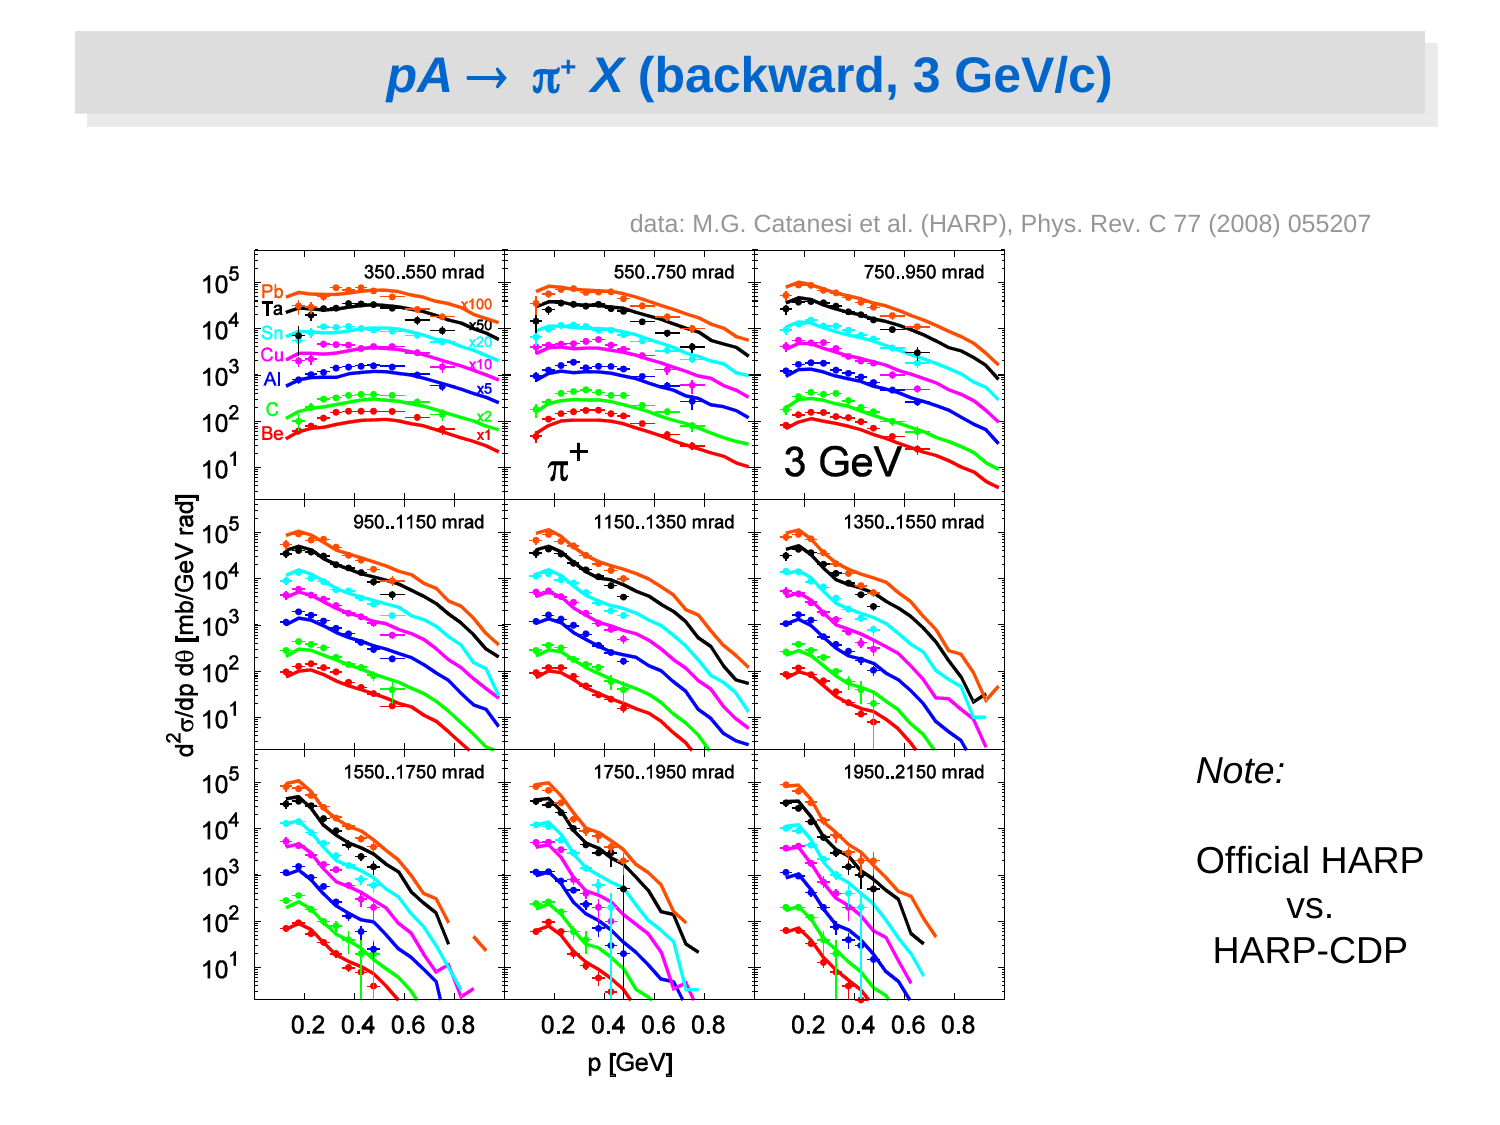

#
pA  p+ X (backward, 3 GeV/c)
data: M.G. Catanesi et al. (HARP), Phys. Rev. C 77 (2008) 055207
Note:
Official HARP
vs.
HARP-CDP